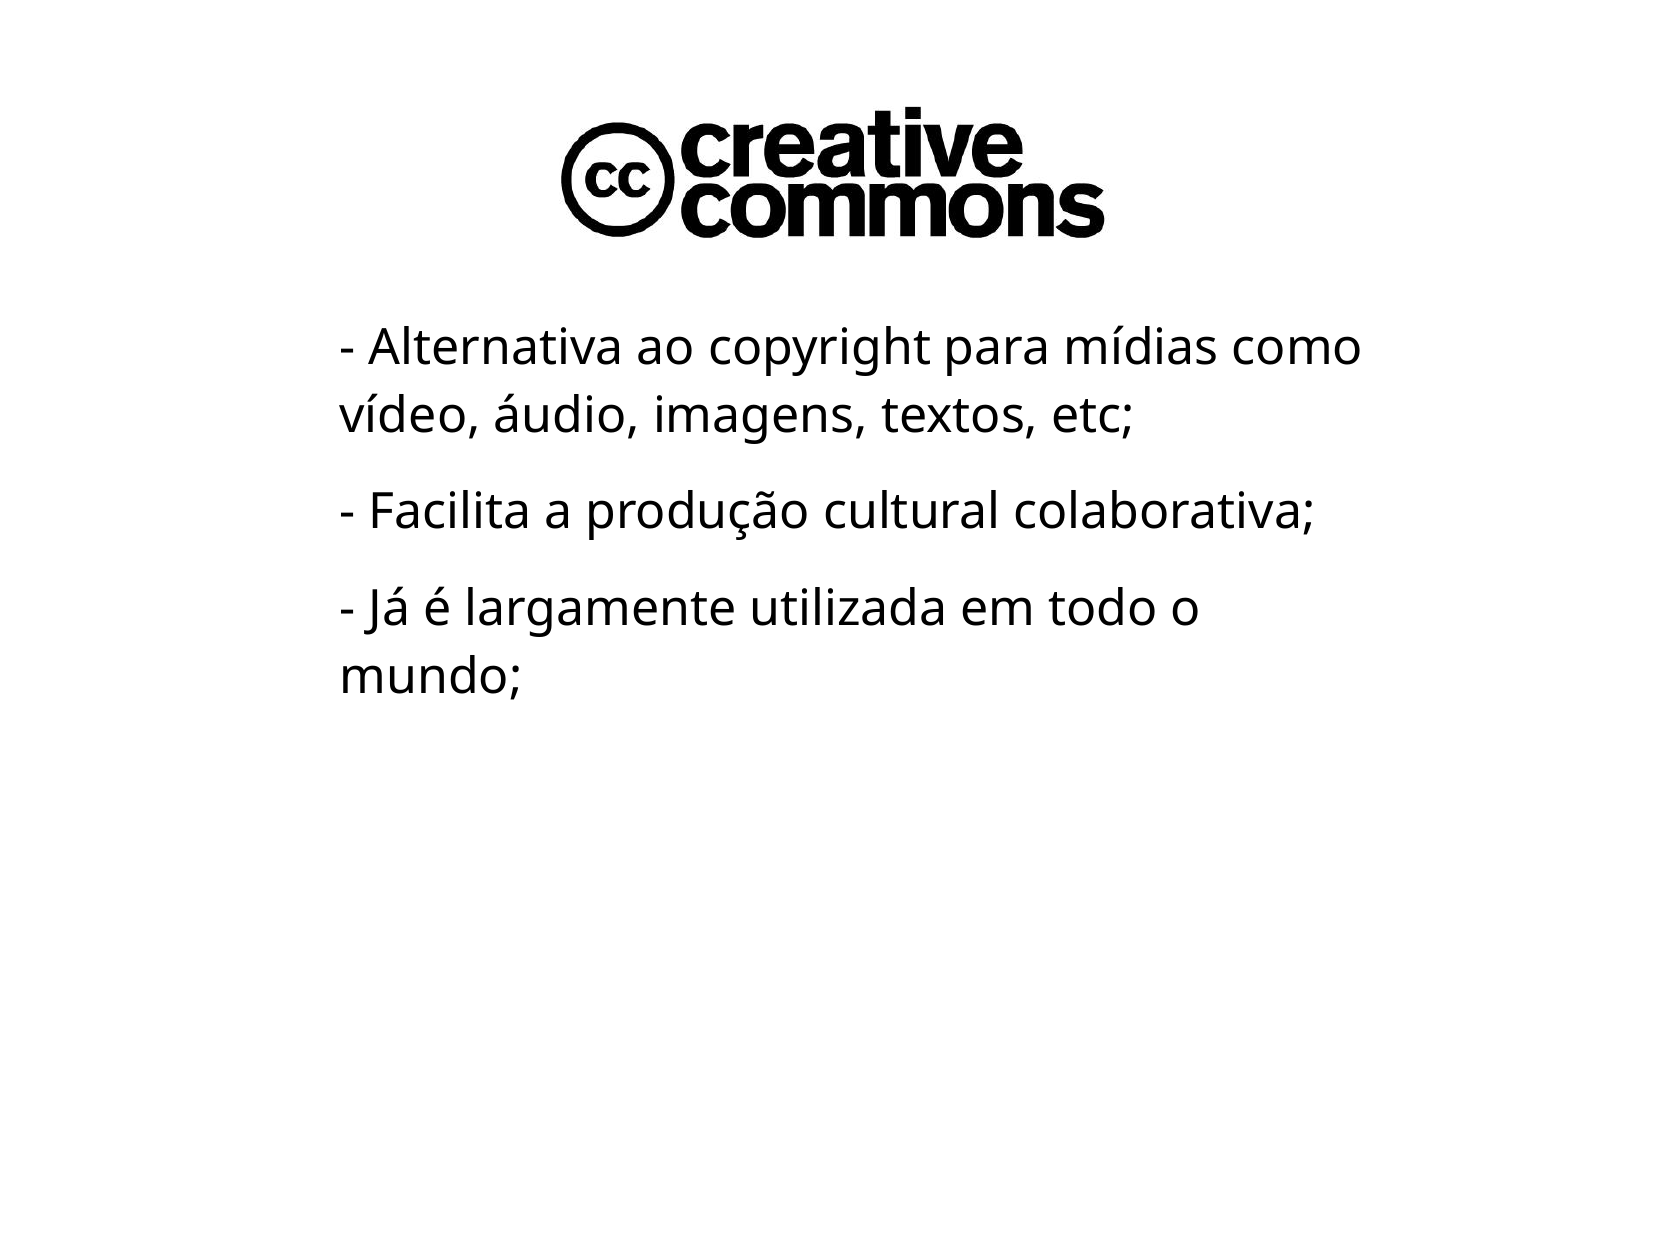

- Alternativa ao copyright para mídias como vídeo, áudio, imagens, textos, etc;
- Facilita a produção cultural colaborativa;
- Já é largamente utilizada em todo o mundo;